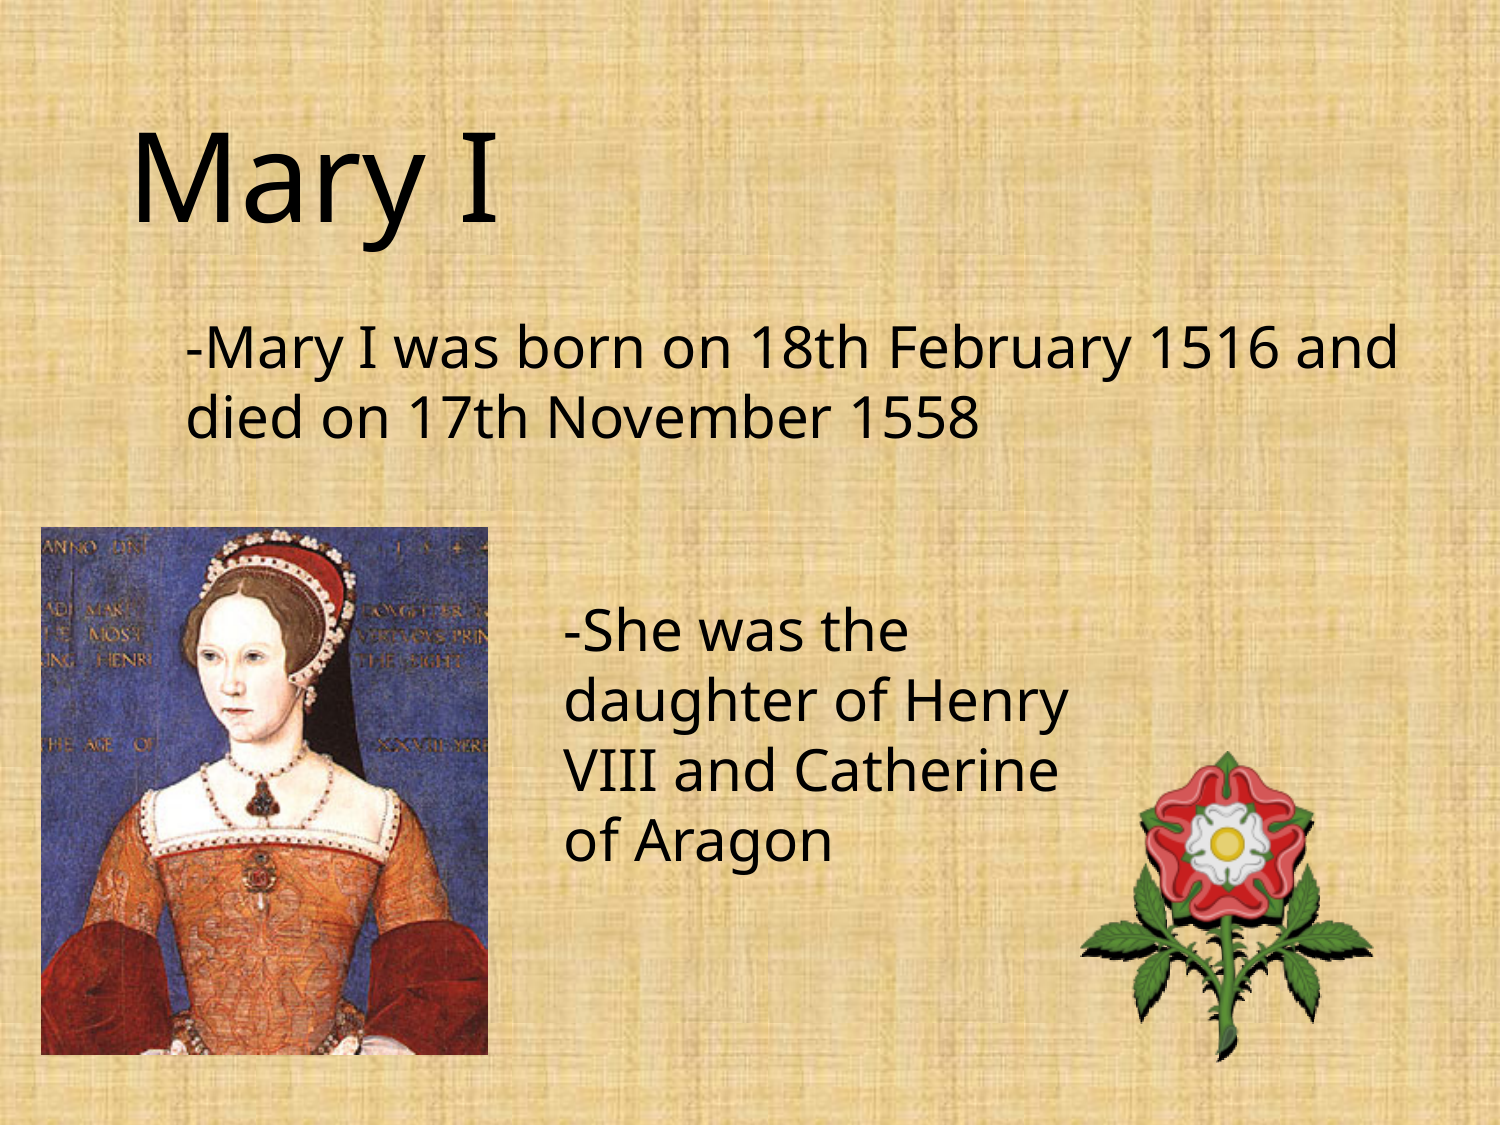

Mary I
-Mary I was born on 18th February 1516 and died on 17th November 1558
-She was the daughter of Henry VIII and Catherine of Aragon